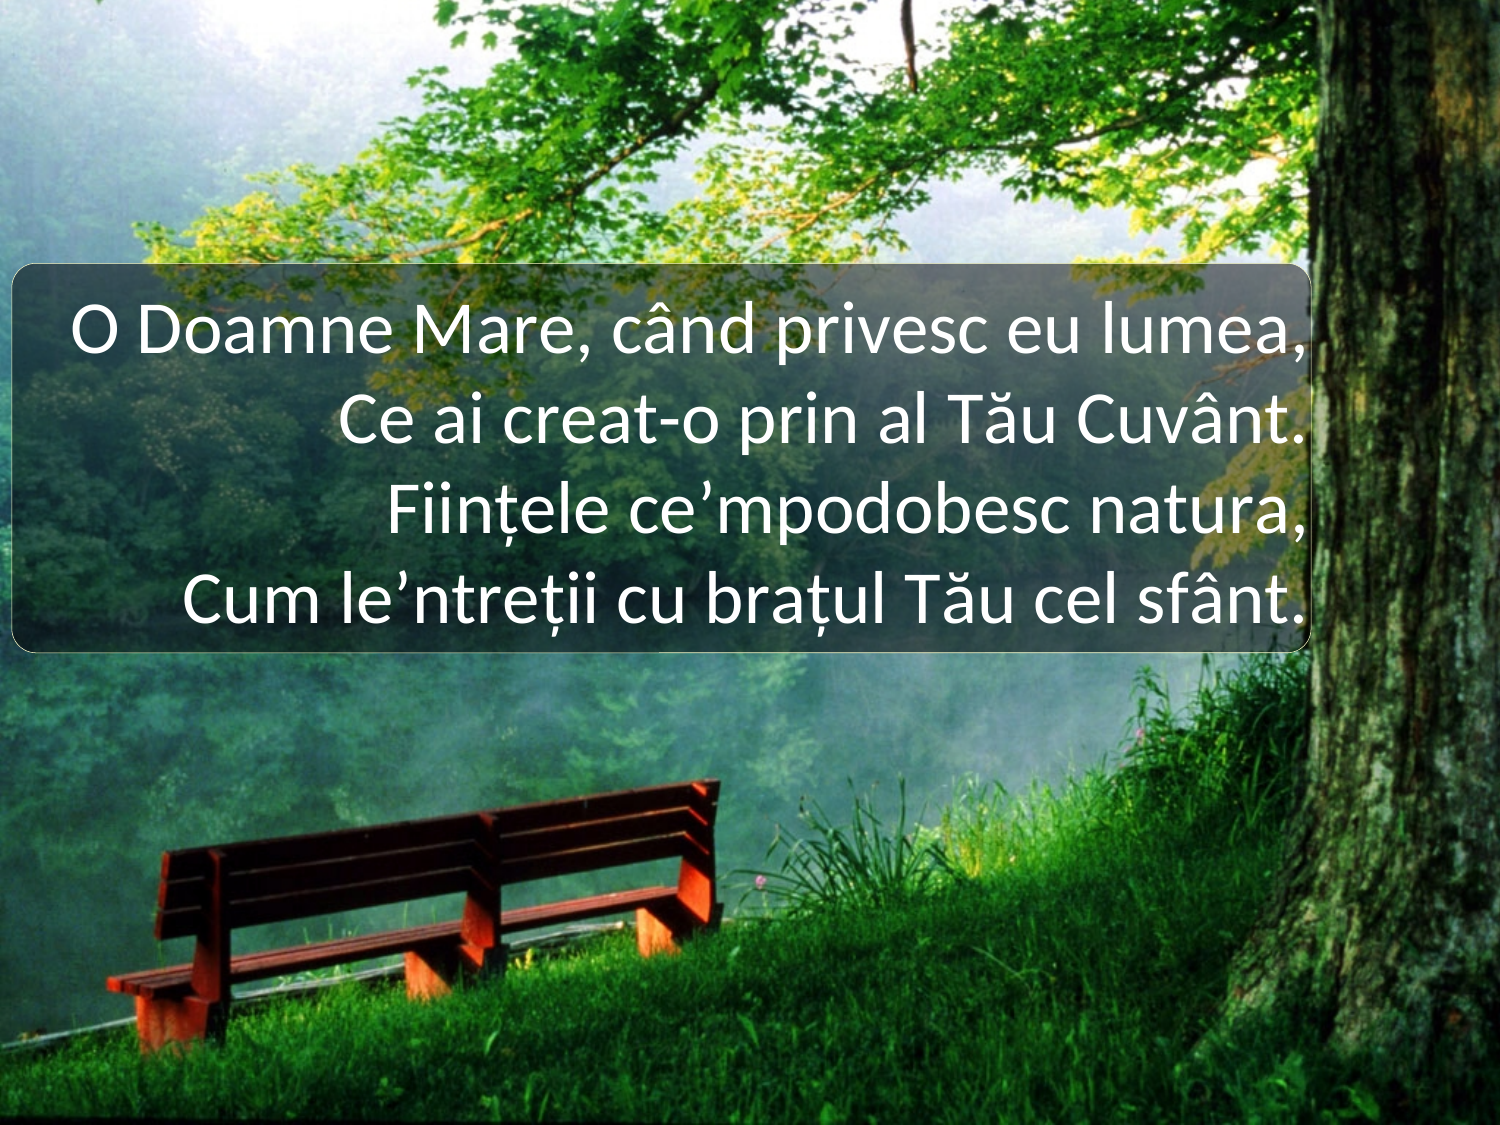

O Doamne Mare, când privesc eu lumea,
Ce ai creat-o prin al Tău Cuvânt.
Fiinţele ce’mpodobesc natura,
Cum le’ntreţii cu braţul Tău cel sfânt.